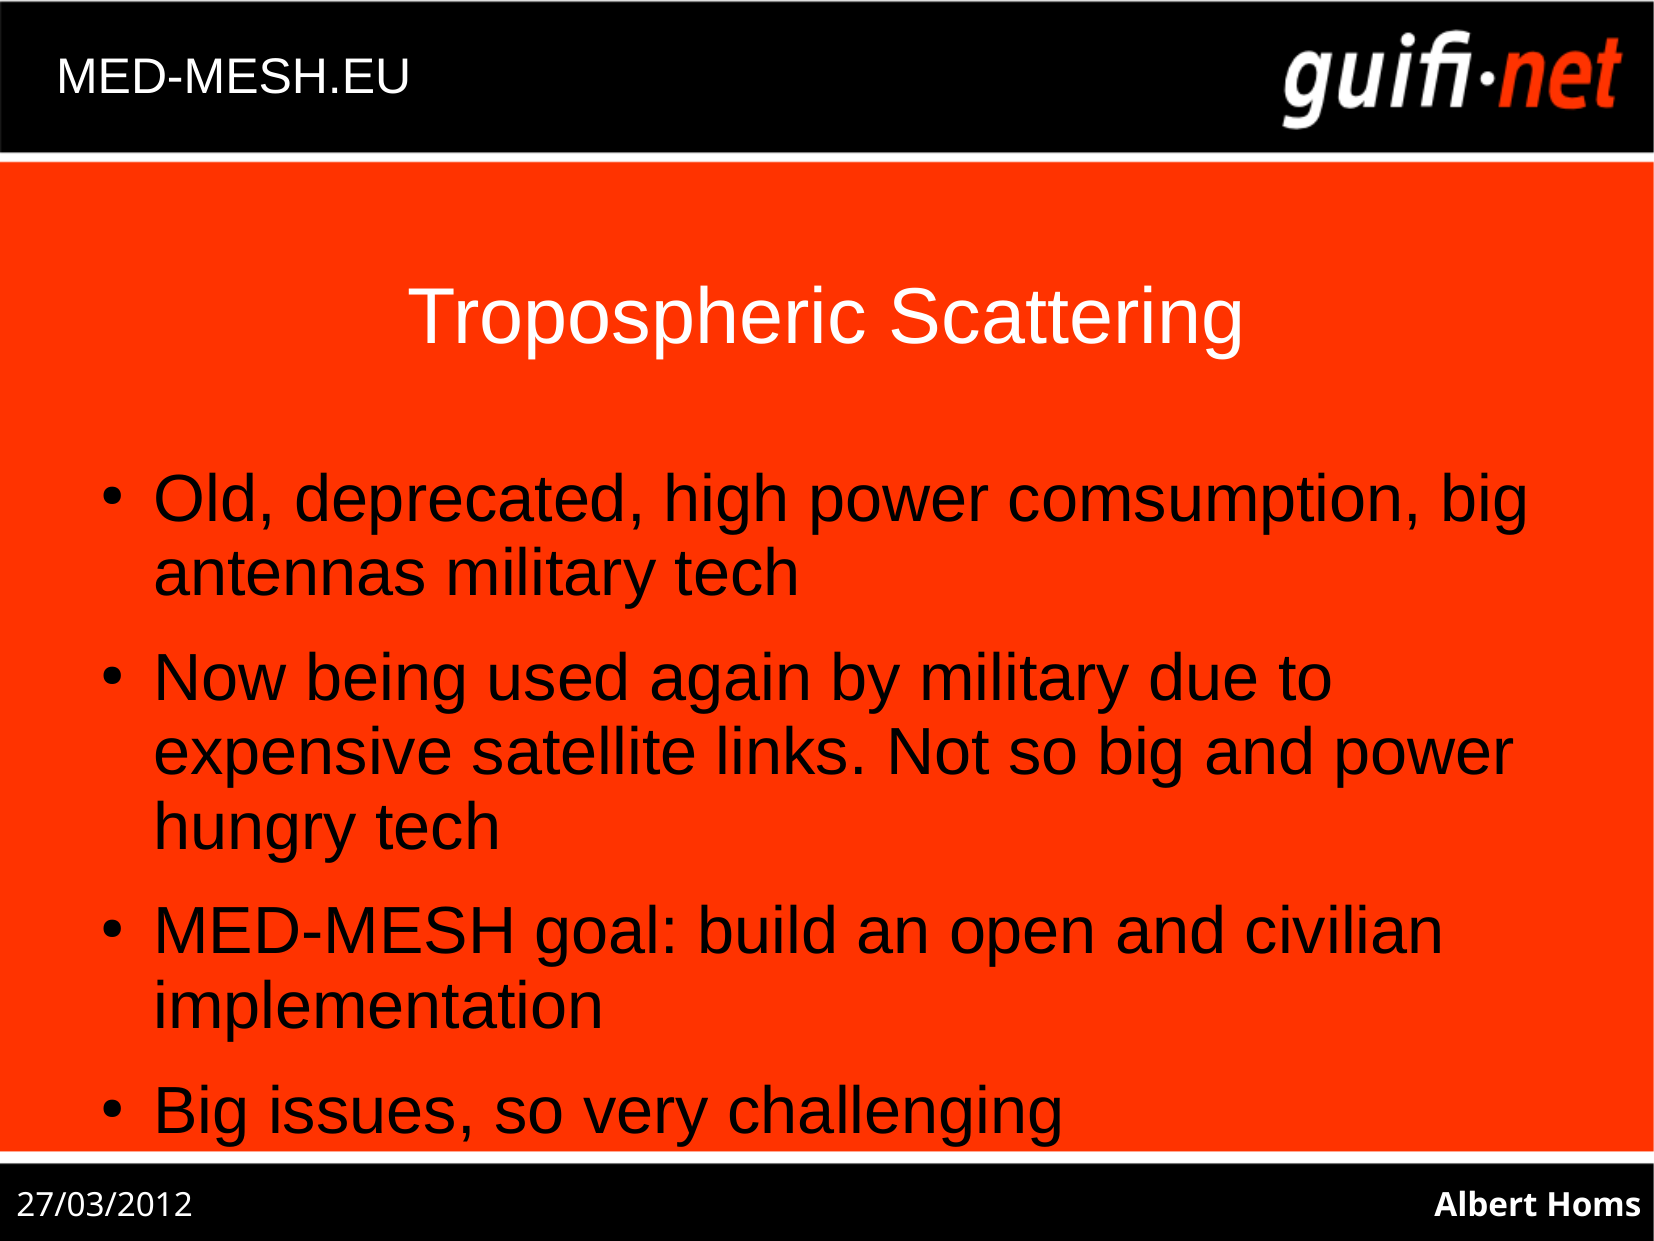

# Tropospheric Scattering
Old, deprecated, high power comsumption, big antennas military tech
Now being used again by military due to expensive satellite links. Not so big and power hungry tech
MED-MESH goal: build an open and civilian implementation
Big issues, so very challenging